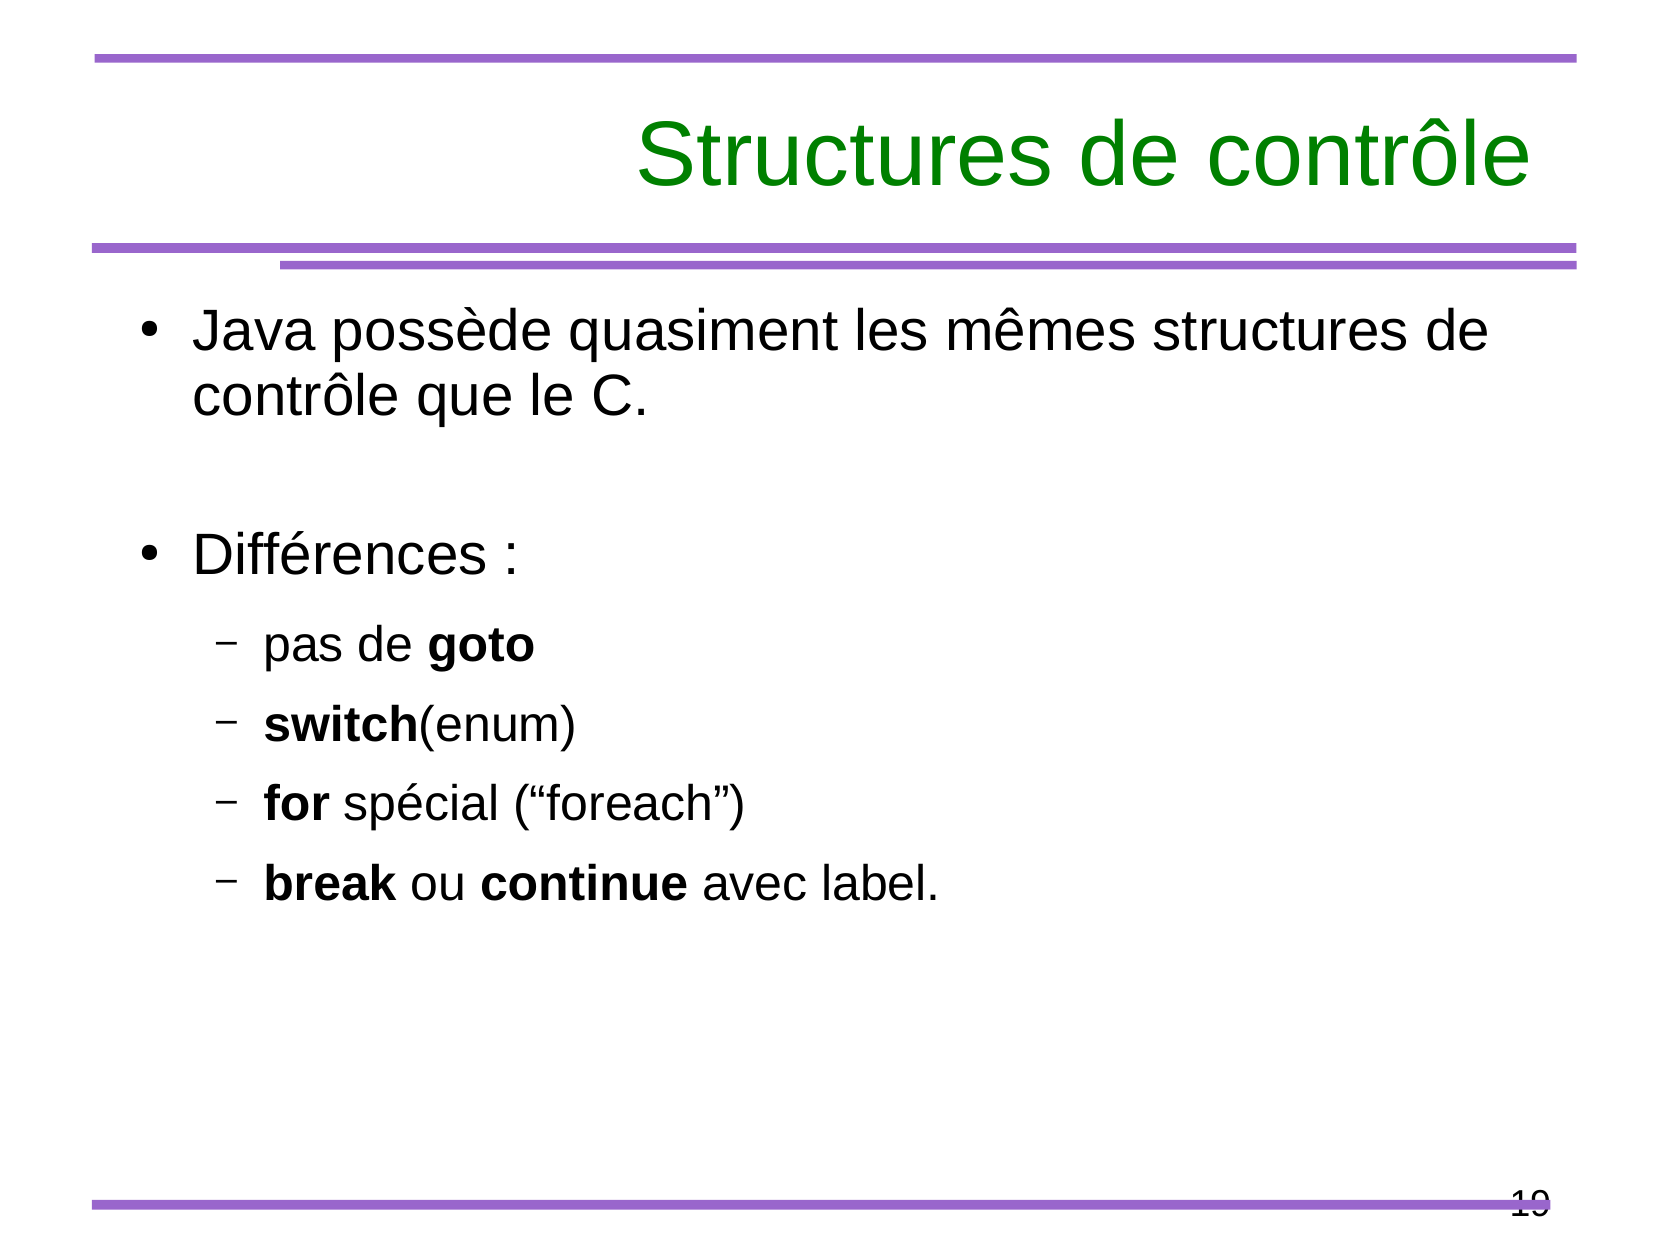

# Structures de contrôle
Java possède quasiment les mêmes structures de contrôle que le C.
Différences :
pas de goto
switch(enum)
for spécial (“foreach”)
break ou continue avec label.